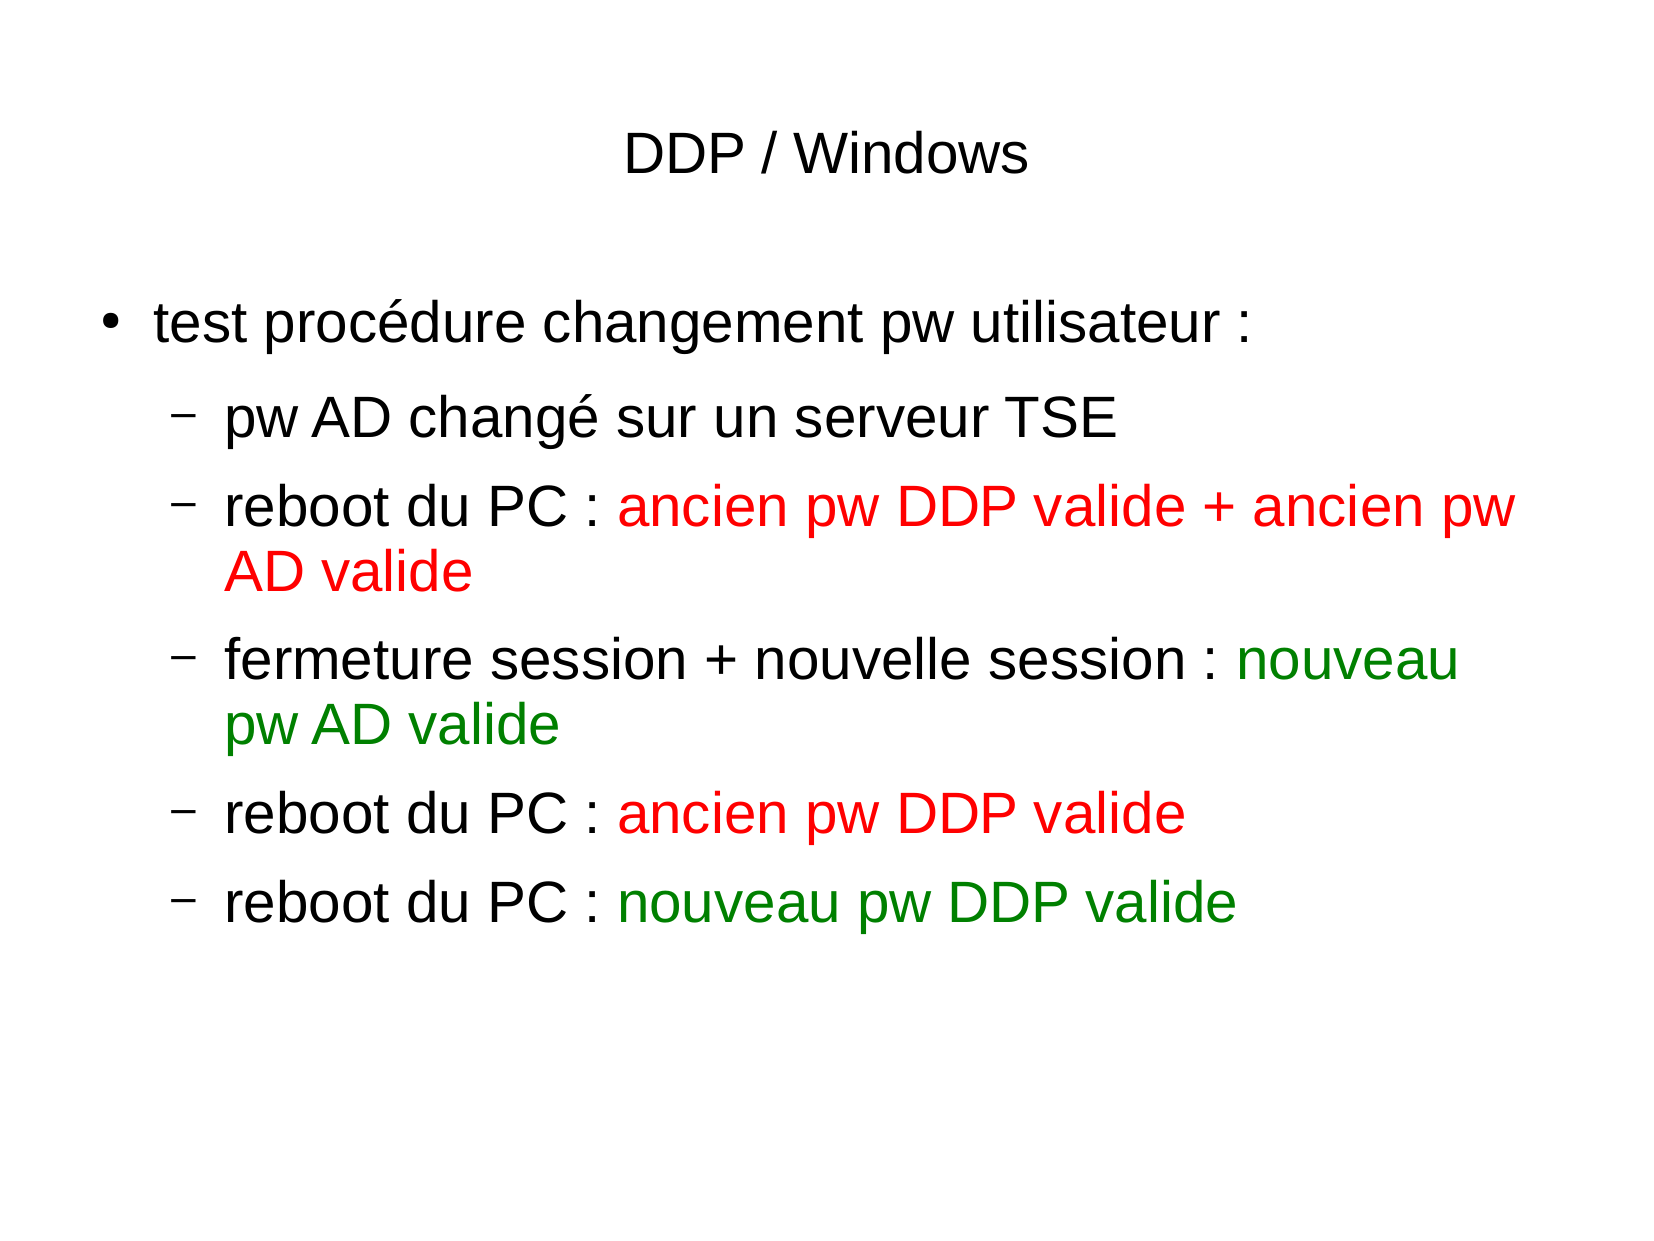

# DDP / Windows
test procédure changement pw utilisateur :
pw AD changé sur un serveur TSE
reboot du PC : ancien pw DDP valide + ancien pw AD valide
fermeture session + nouvelle session : nouveau pw AD valide
reboot du PC : ancien pw DDP valide
reboot du PC : nouveau pw DDP valide